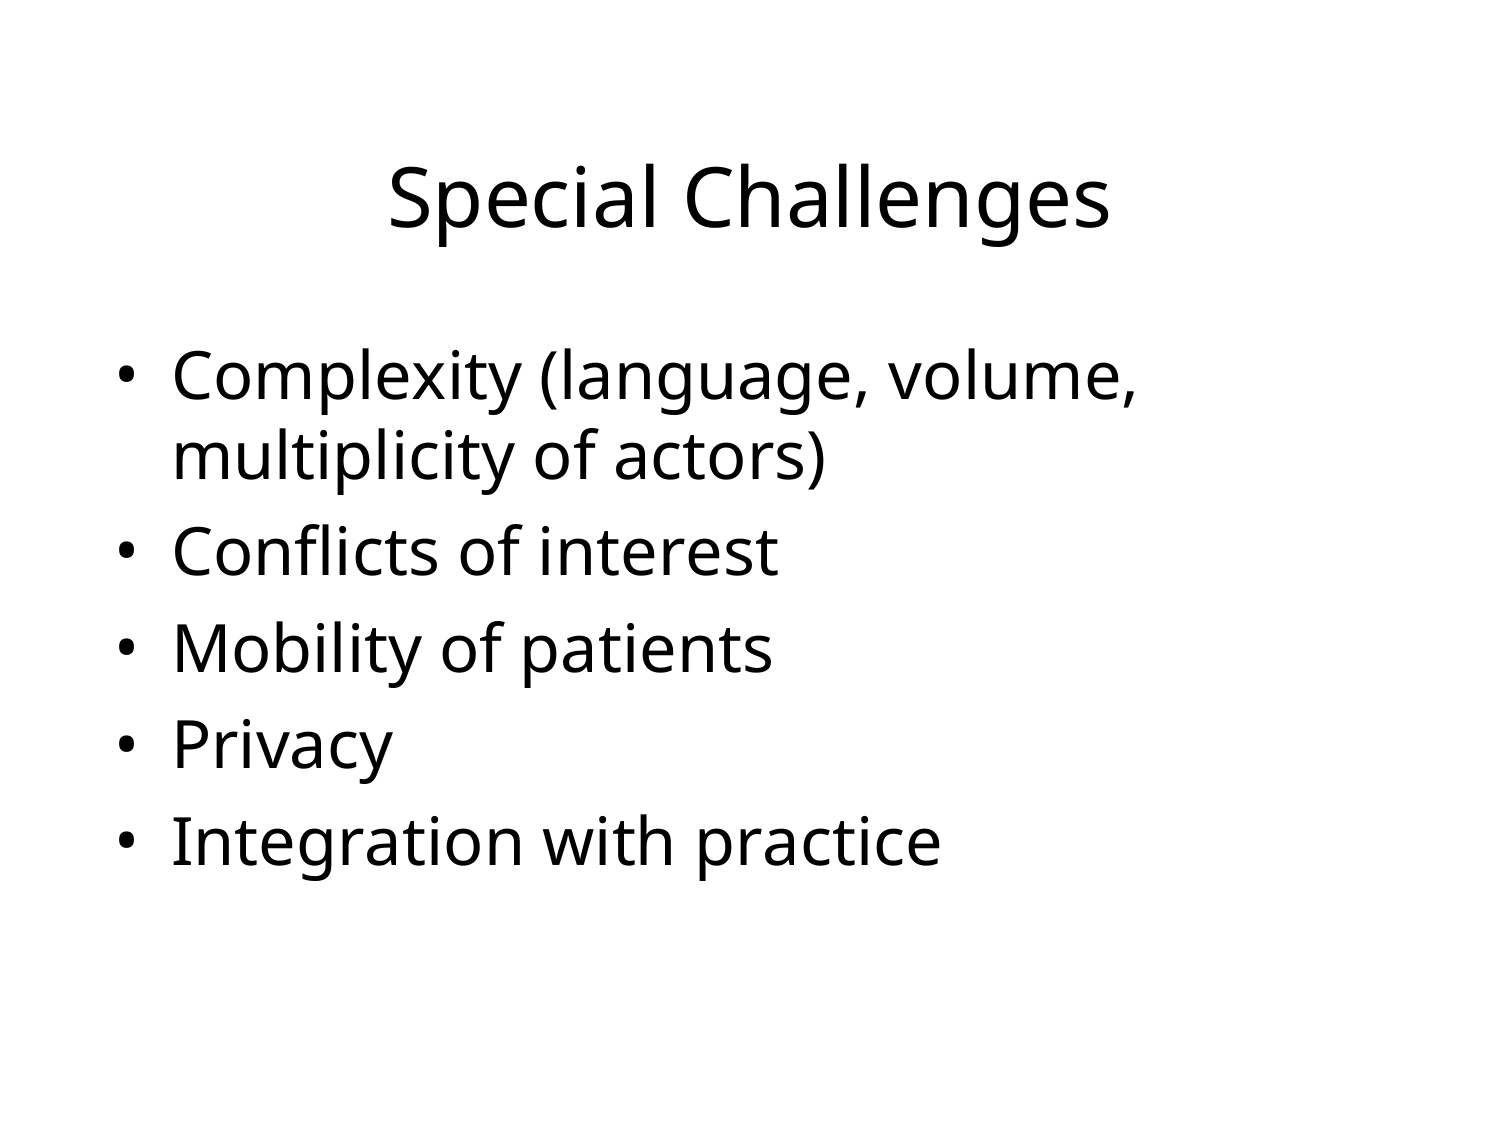

# Special Challenges
Complexity (language, volume, multiplicity of actors)
Conflicts of interest
Mobility of patients
Privacy
Integration with practice